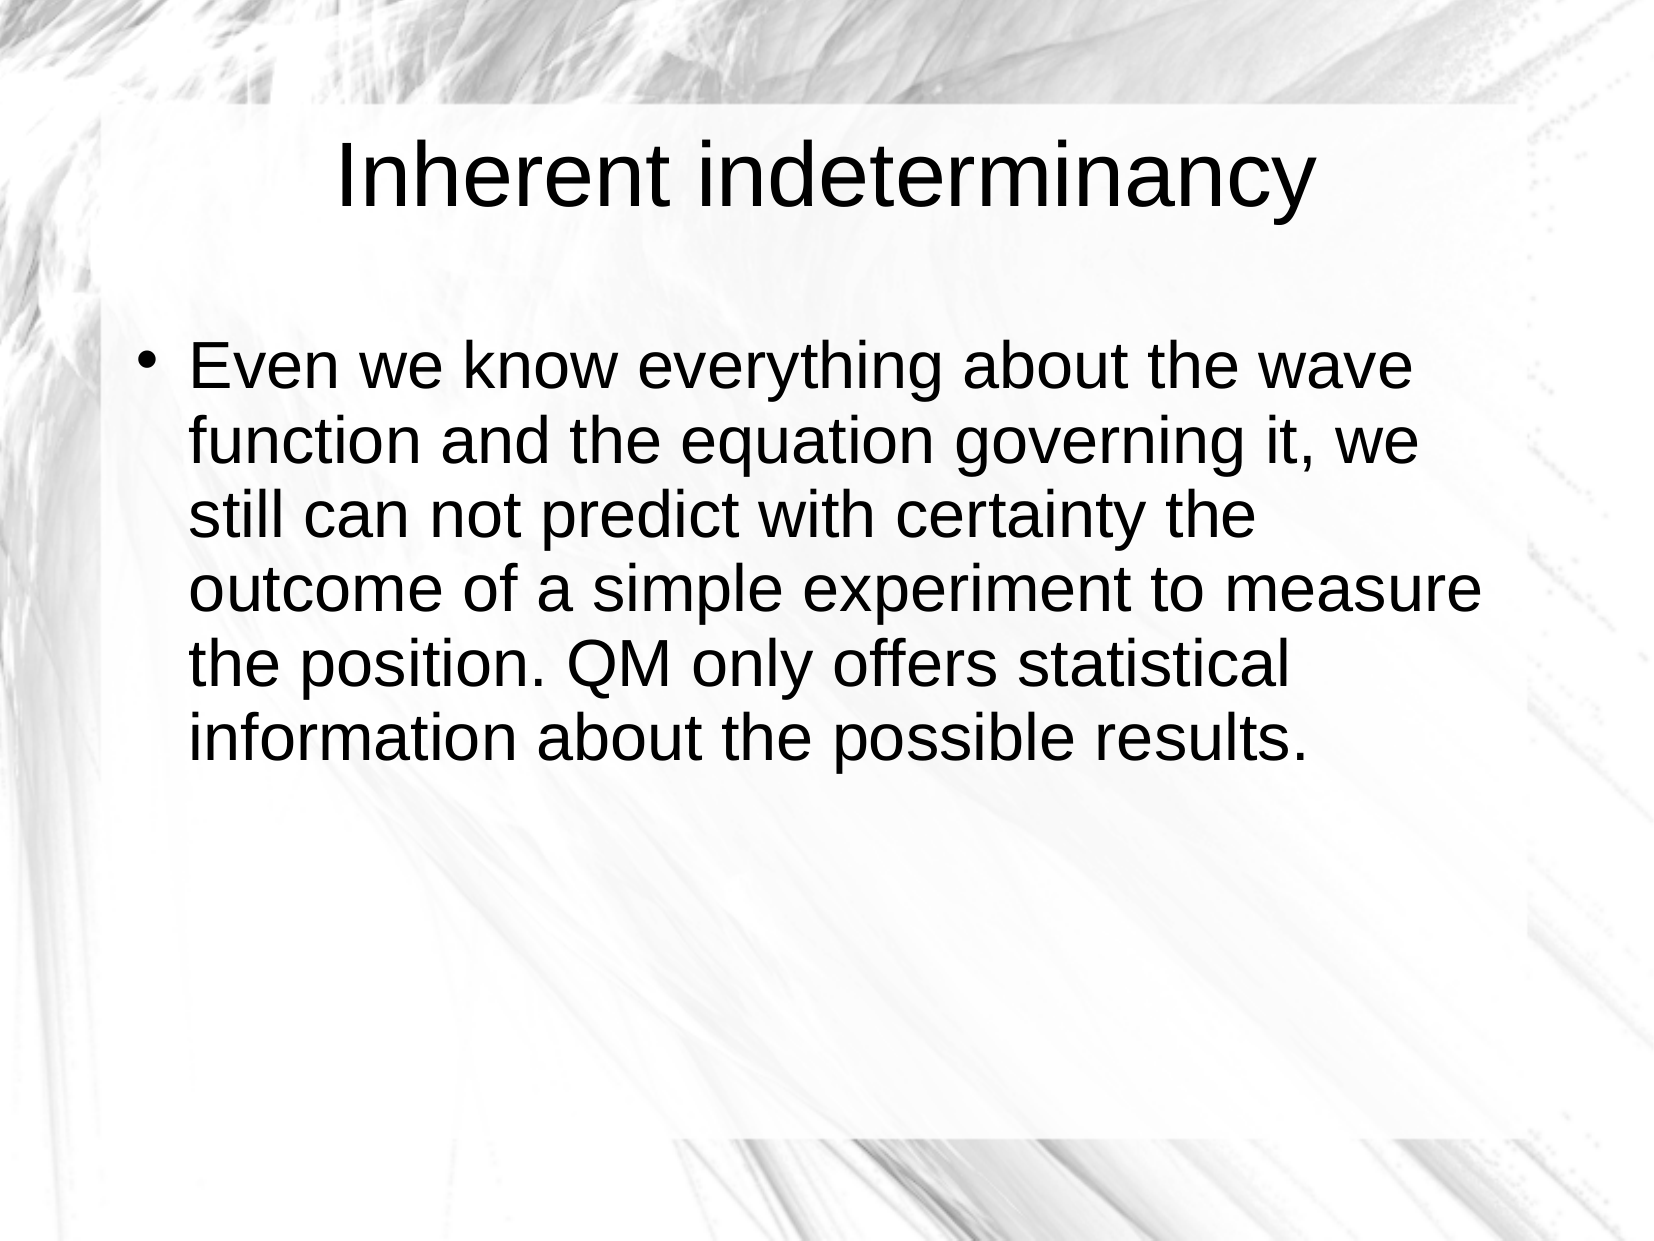

# Inherent indeterminancy
Even we know everything about the wave function and the equation governing it, we still can not predict with certainty the outcome of a simple experiment to measure the position. QM only offers statistical information about the possible results.